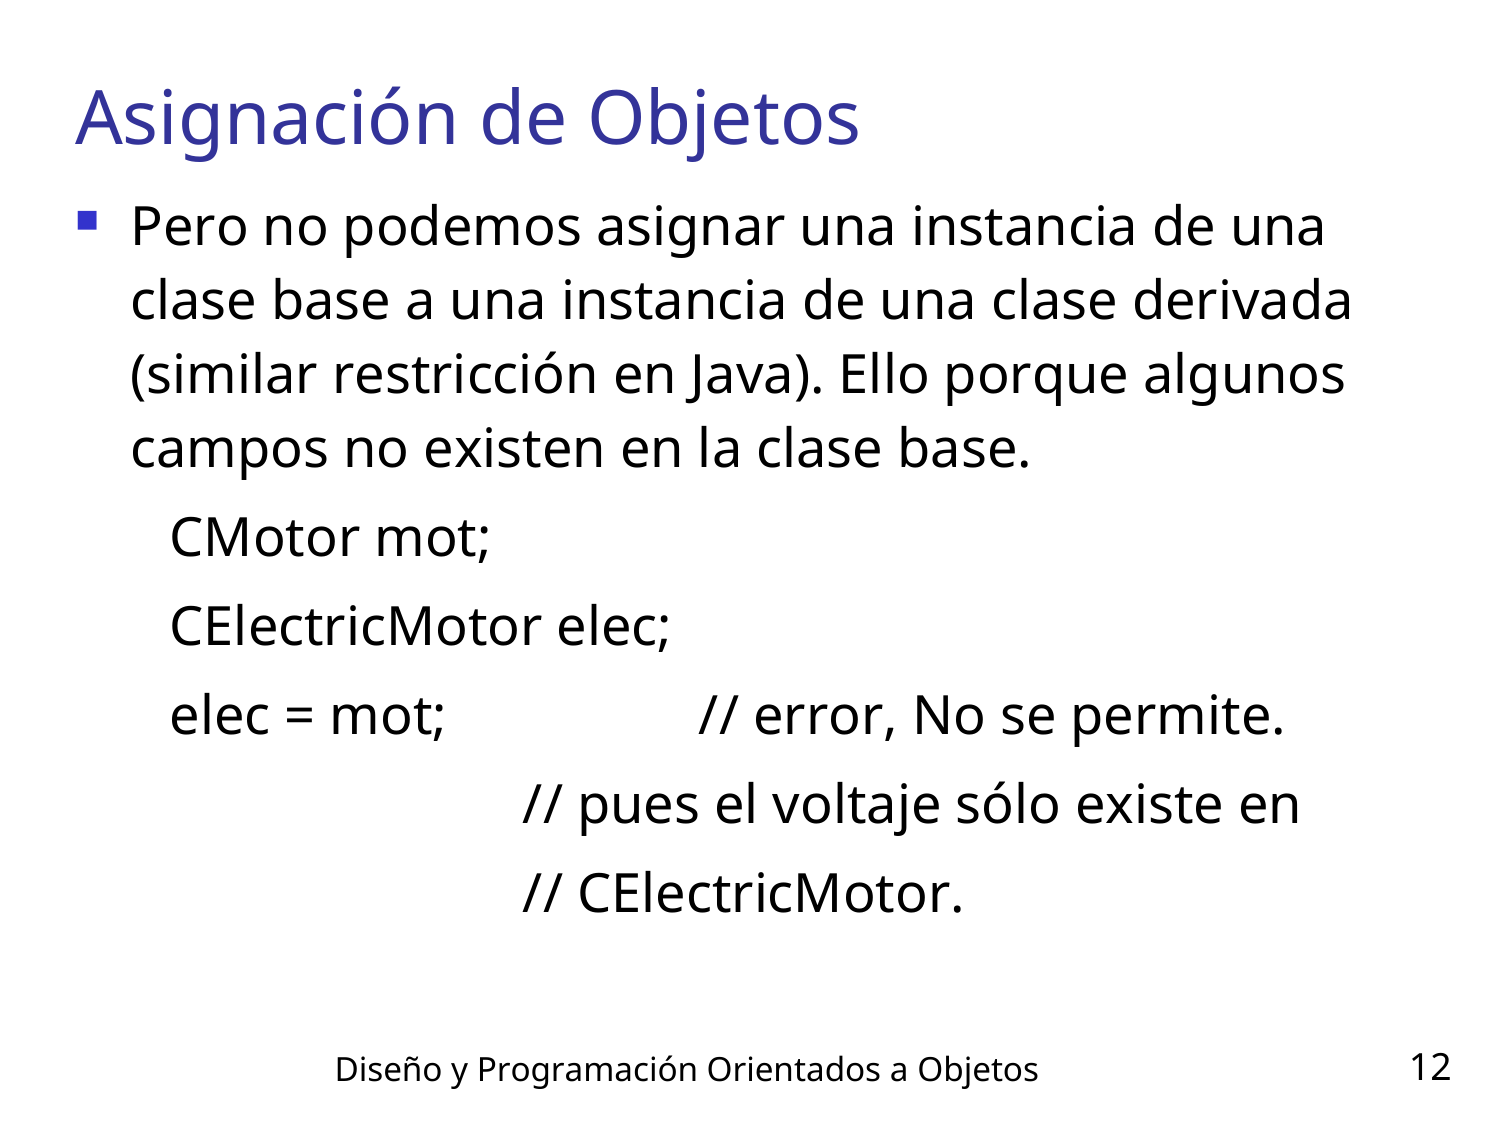

# Asignación de Objetos
Pero no podemos asignar una instancia de una clase base a una instancia de una clase derivada (similar restricción en Java). Ello porque algunos campos no existen en la clase base.
 		CMotor mot;
 		CElectricMotor elec;
 		elec = mot; // error, No se permite.
 // pues el voltaje sólo existe en
 // CElectricMotor.
Diseño y Programación Orientados a Objetos
12